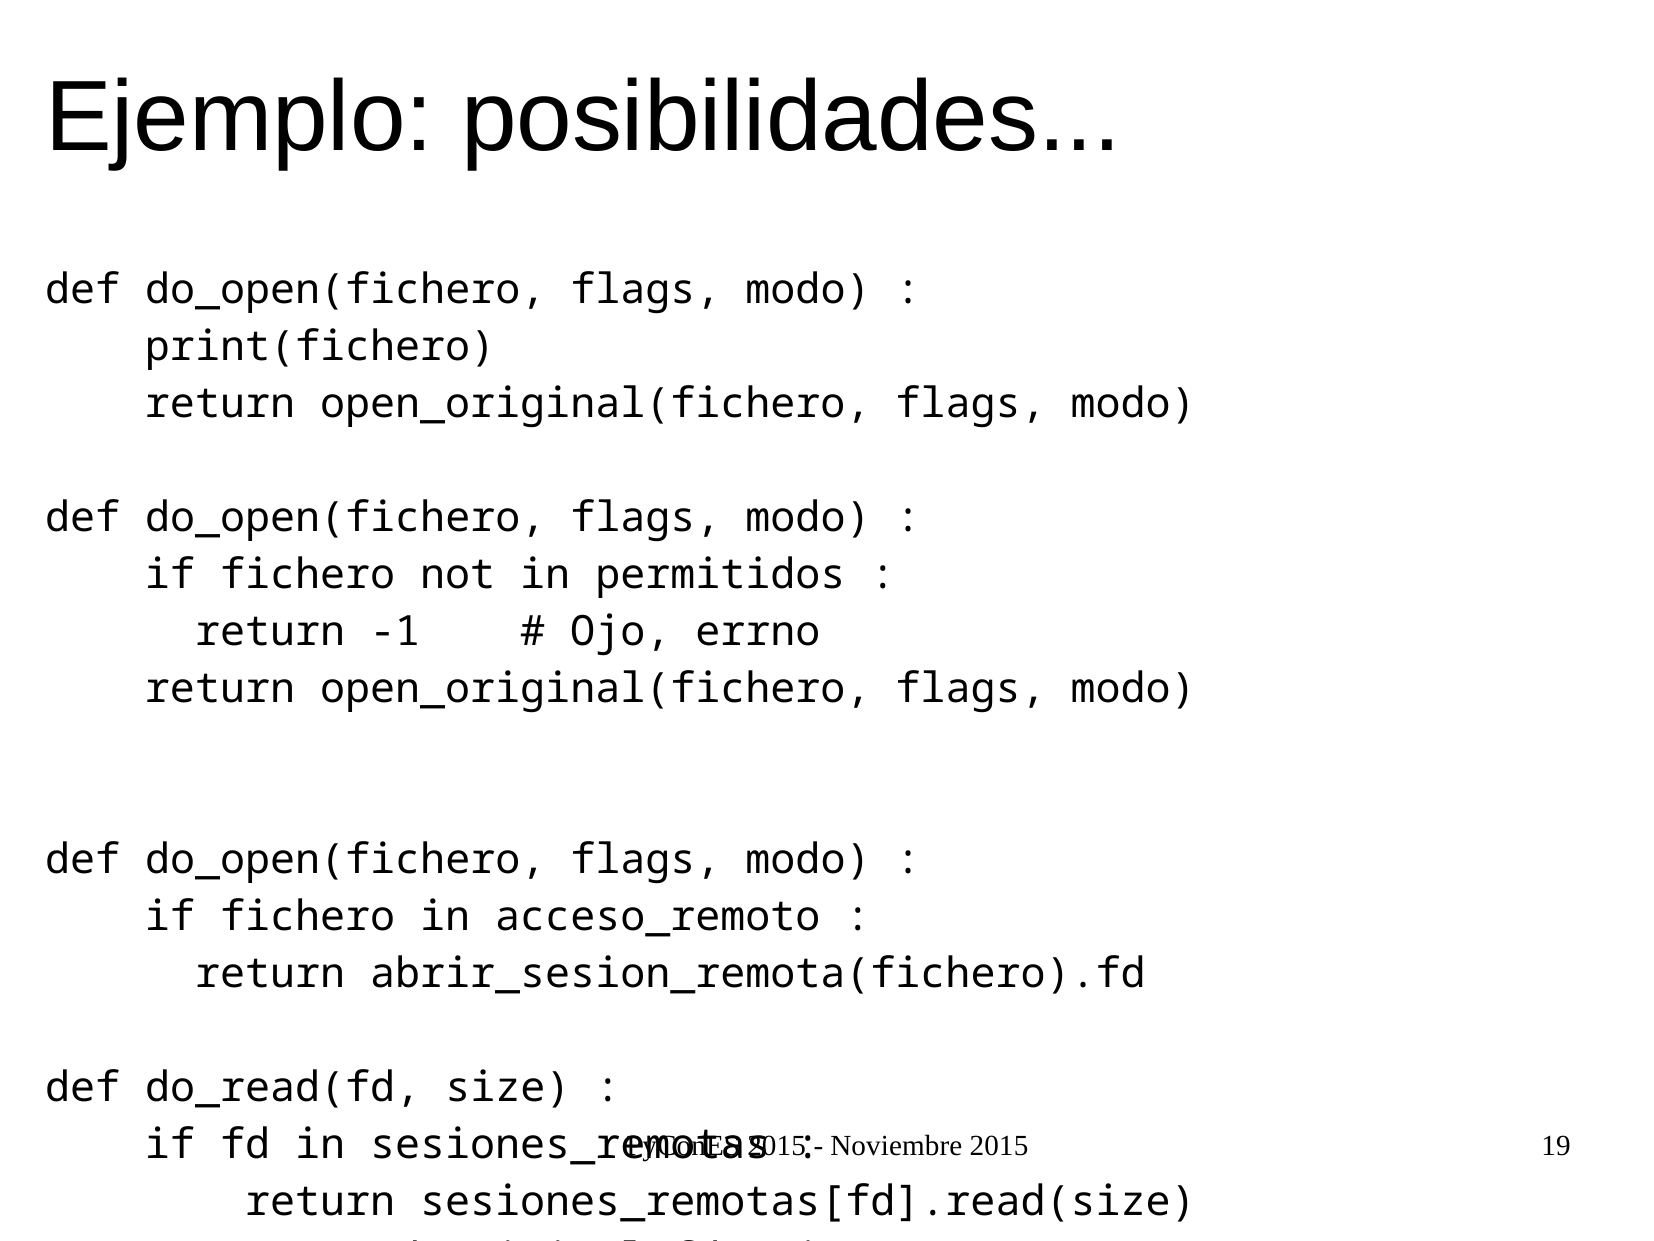

# Ejemplo: posibilidades...
def do_open(fichero, flags, modo) :
 print(fichero)
 return open_original(fichero, flags, modo)
def do_open(fichero, flags, modo) :
 if fichero not in permitidos :
 return -1 # Ojo, errno
 return open_original(fichero, flags, modo)
def do_open(fichero, flags, modo) :
 if fichero in acceso_remoto :
 return abrir_sesion_remota(fichero).fd
def do_read(fd, size) :
 if fd in sesiones_remotas :
 return sesiones_remotas[fd].read(size)
 return read_original(fd, size)
PyConES 2015 - Noviembre 2015
19